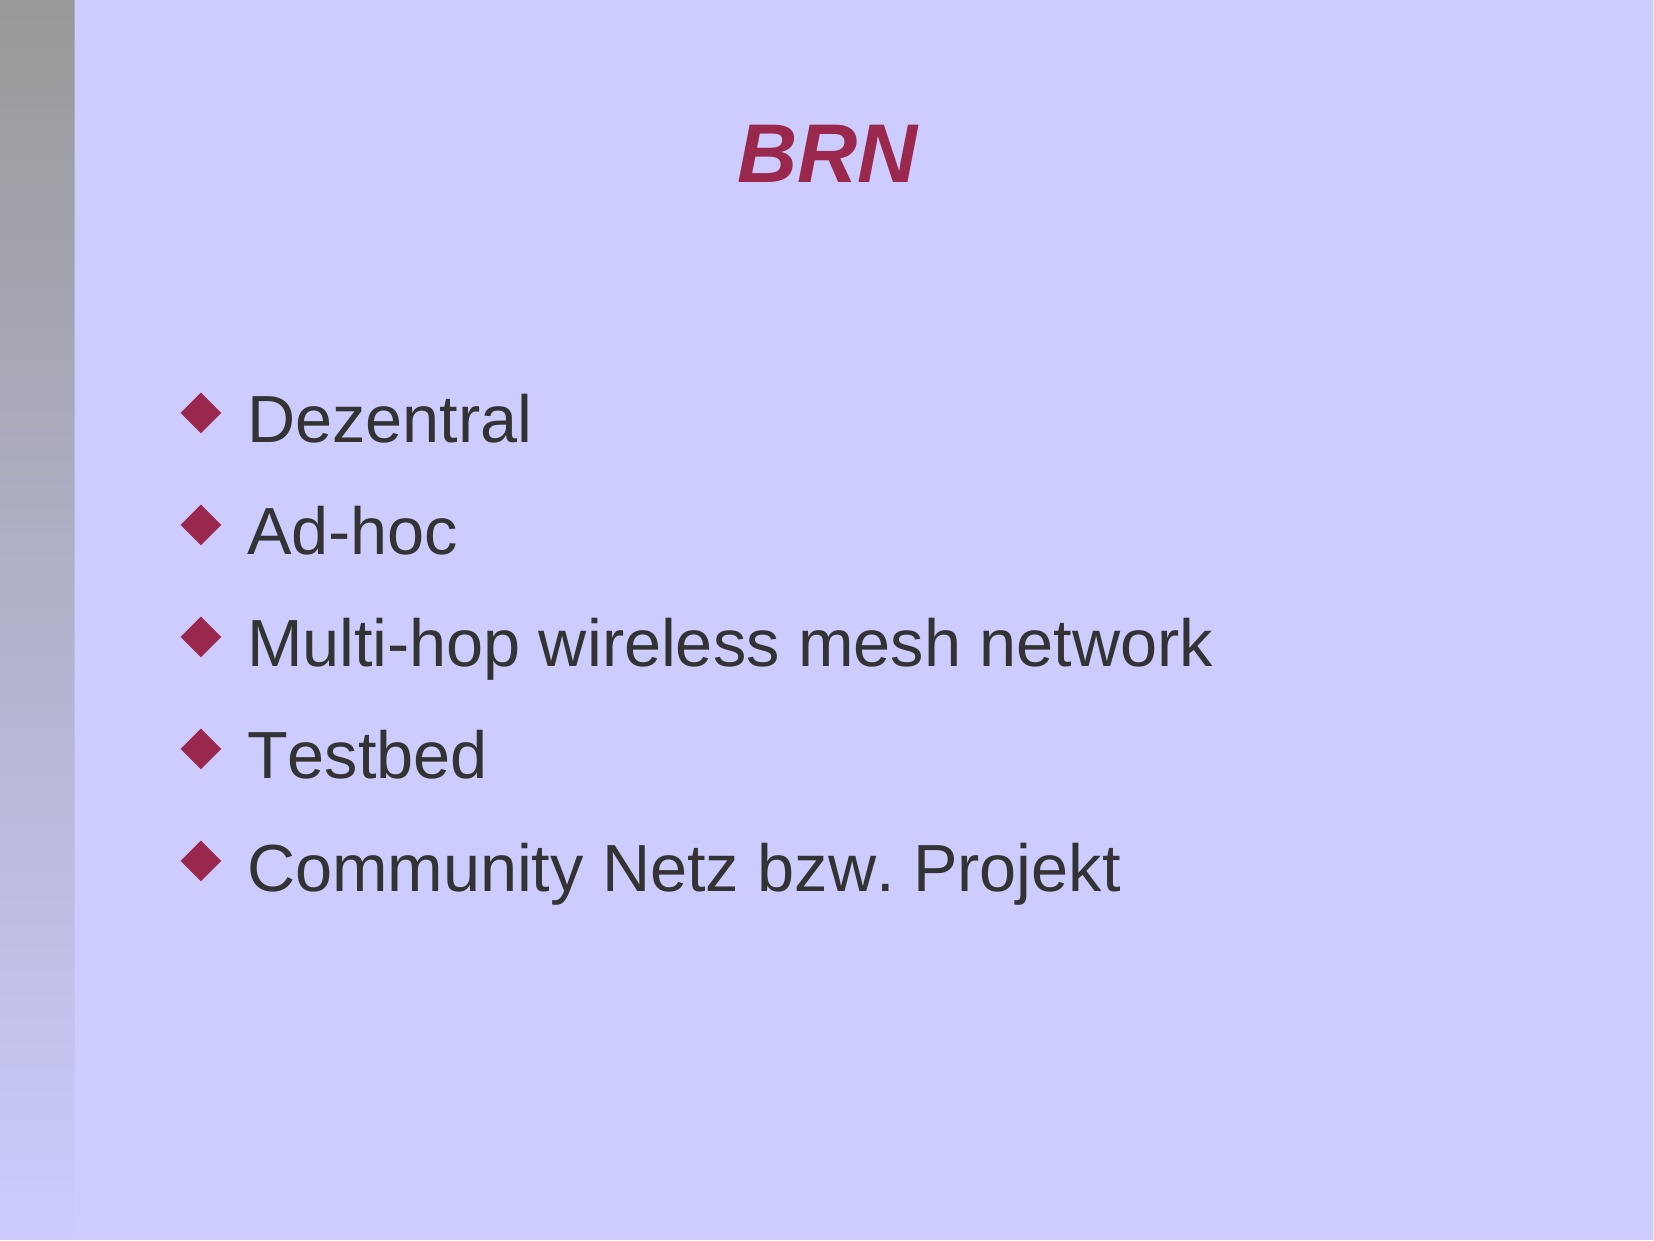

# BRN
Dezentral
Ad-hoc
Multi-hop wireless mesh network
Testbed
Community Netz bzw. Projekt